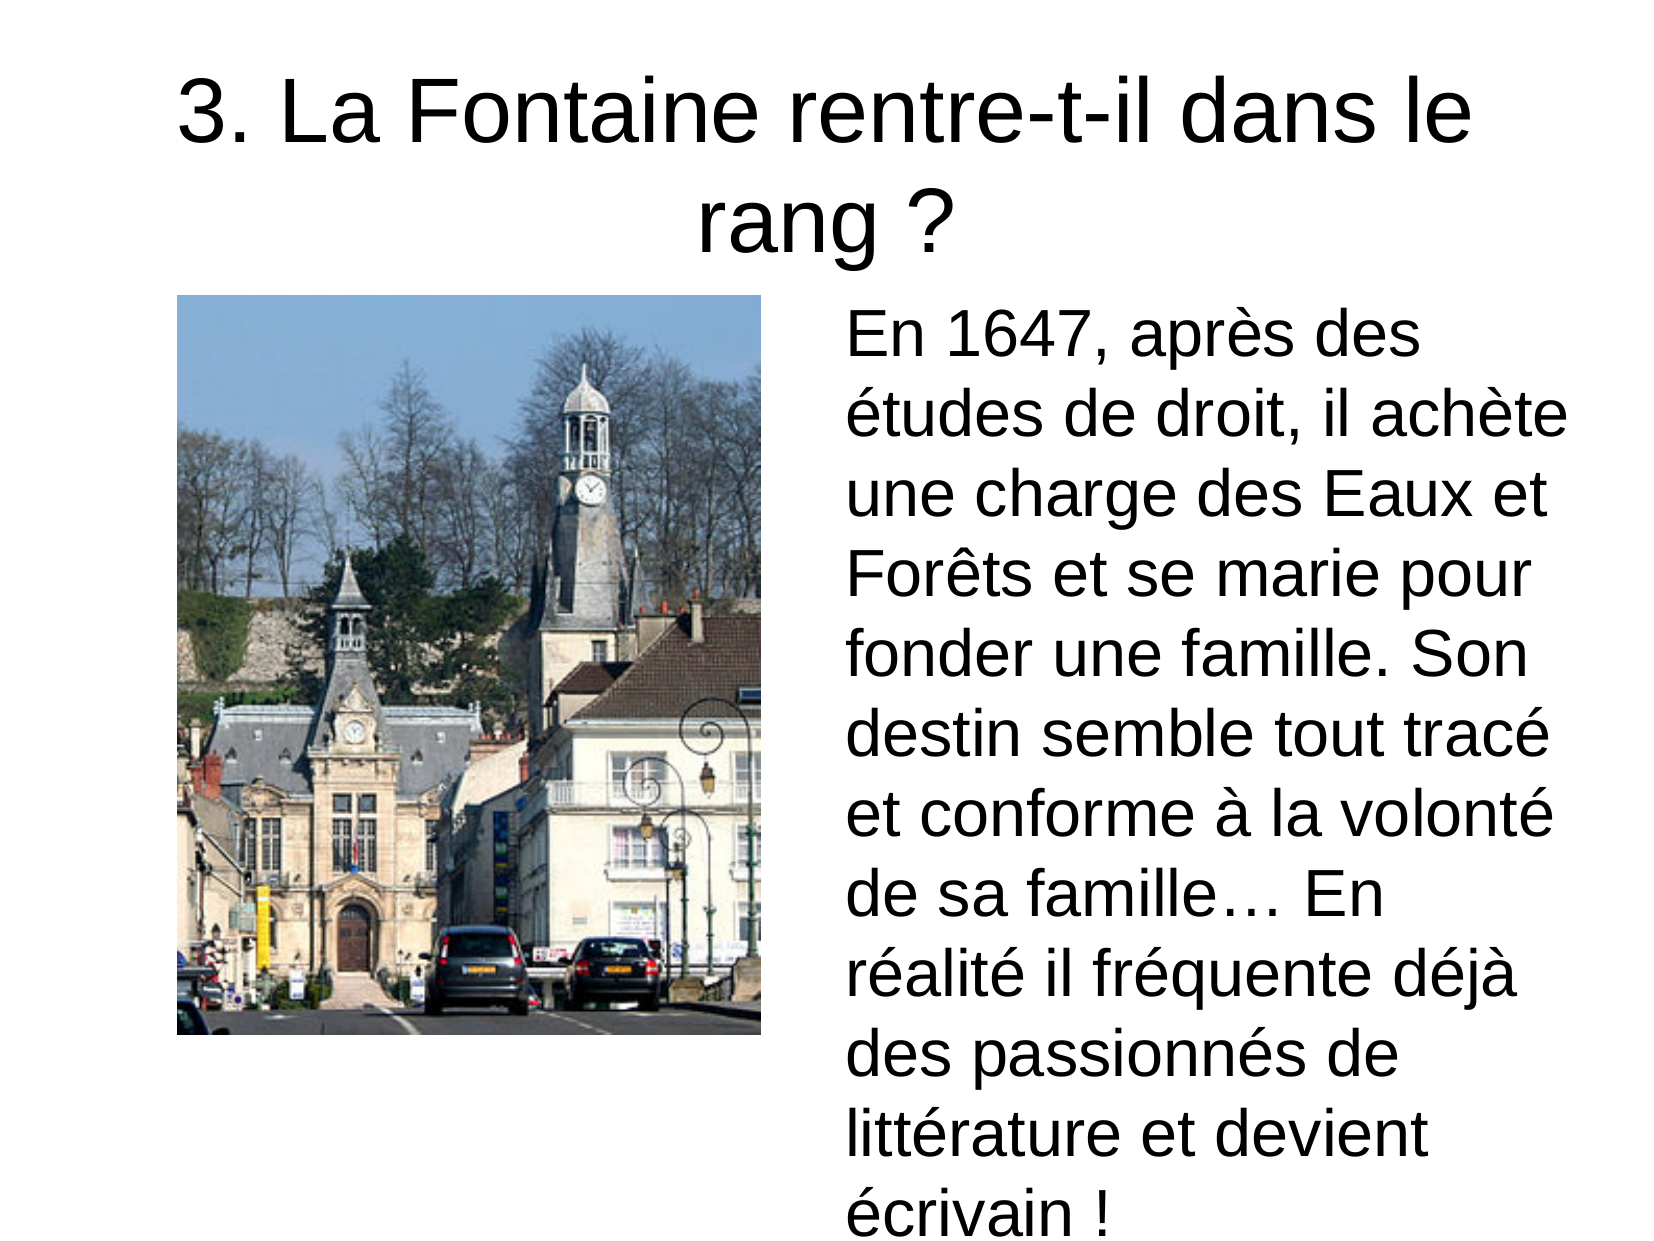

# 3. La Fontaine rentre-t-il dans le rang ?
En 1647, après des études de droit, il achète une charge des Eaux et Forêts et se marie pour fonder une famille. Son destin semble tout tracé et conforme à la volonté de sa famille… En réalité il fréquente déjà des passionnés de littérature et devient écrivain !